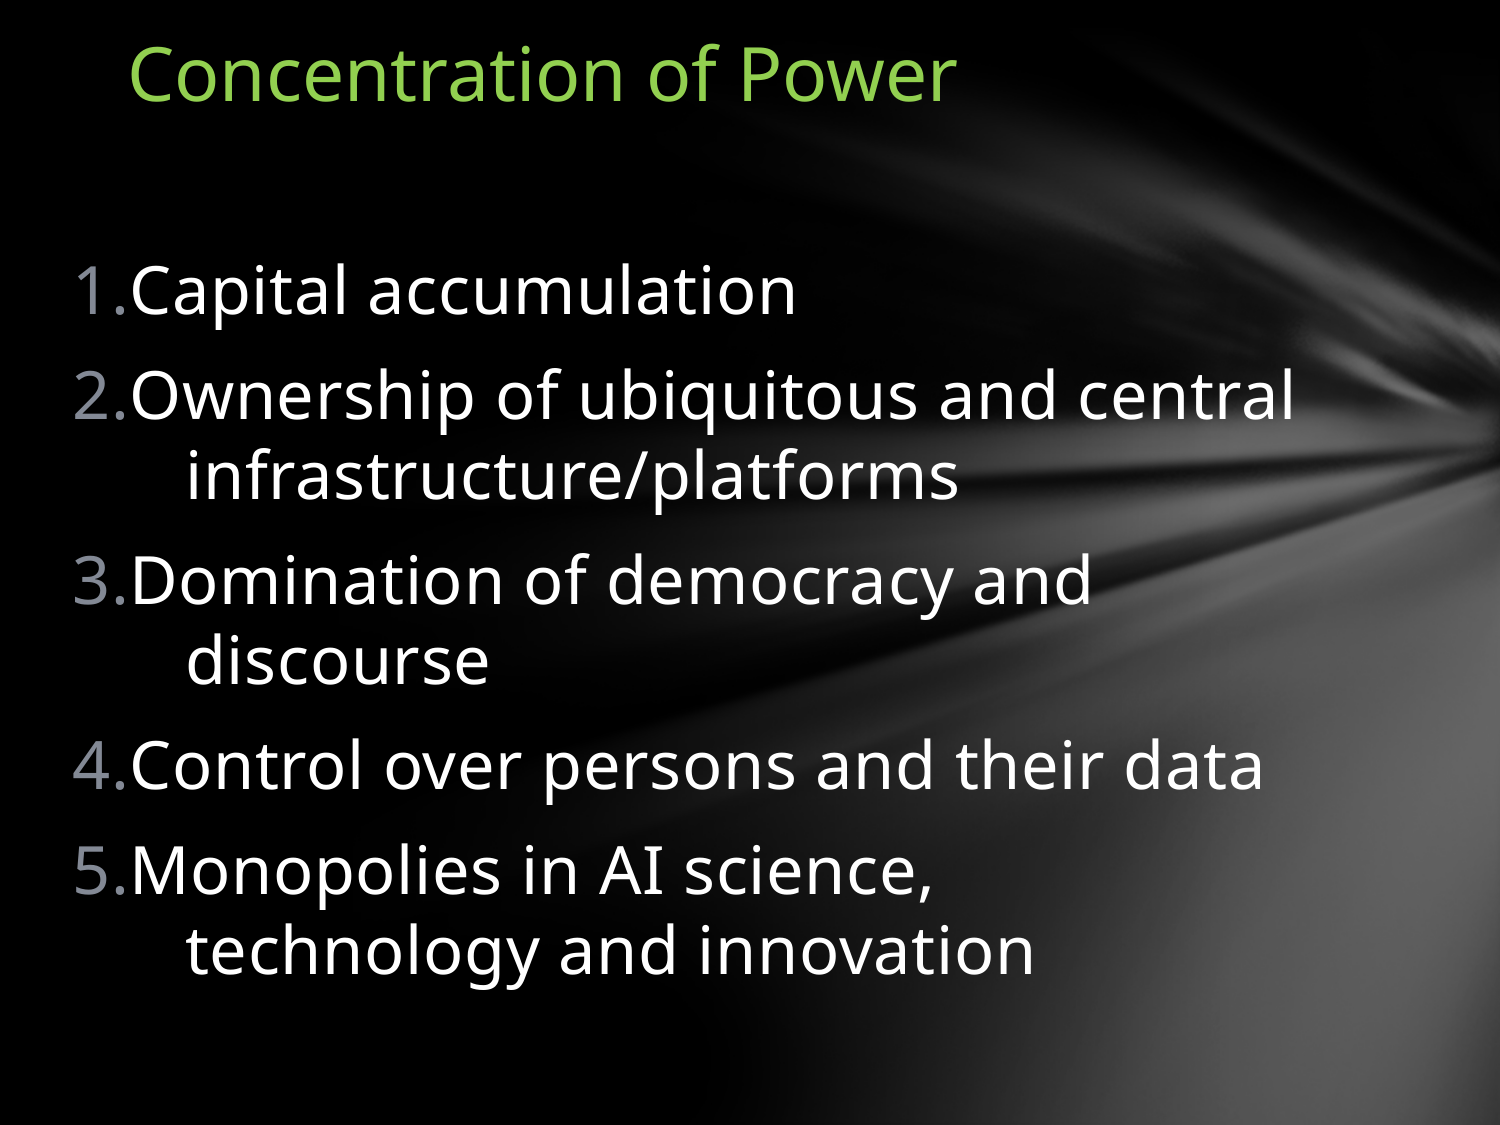

Concentration of Power
# Capital accumulation
Ownership of ubiquitous and central infrastructure/platforms
Domination of democracy and discourse
Control over persons and their data
Monopolies in AI science, technology and innovation